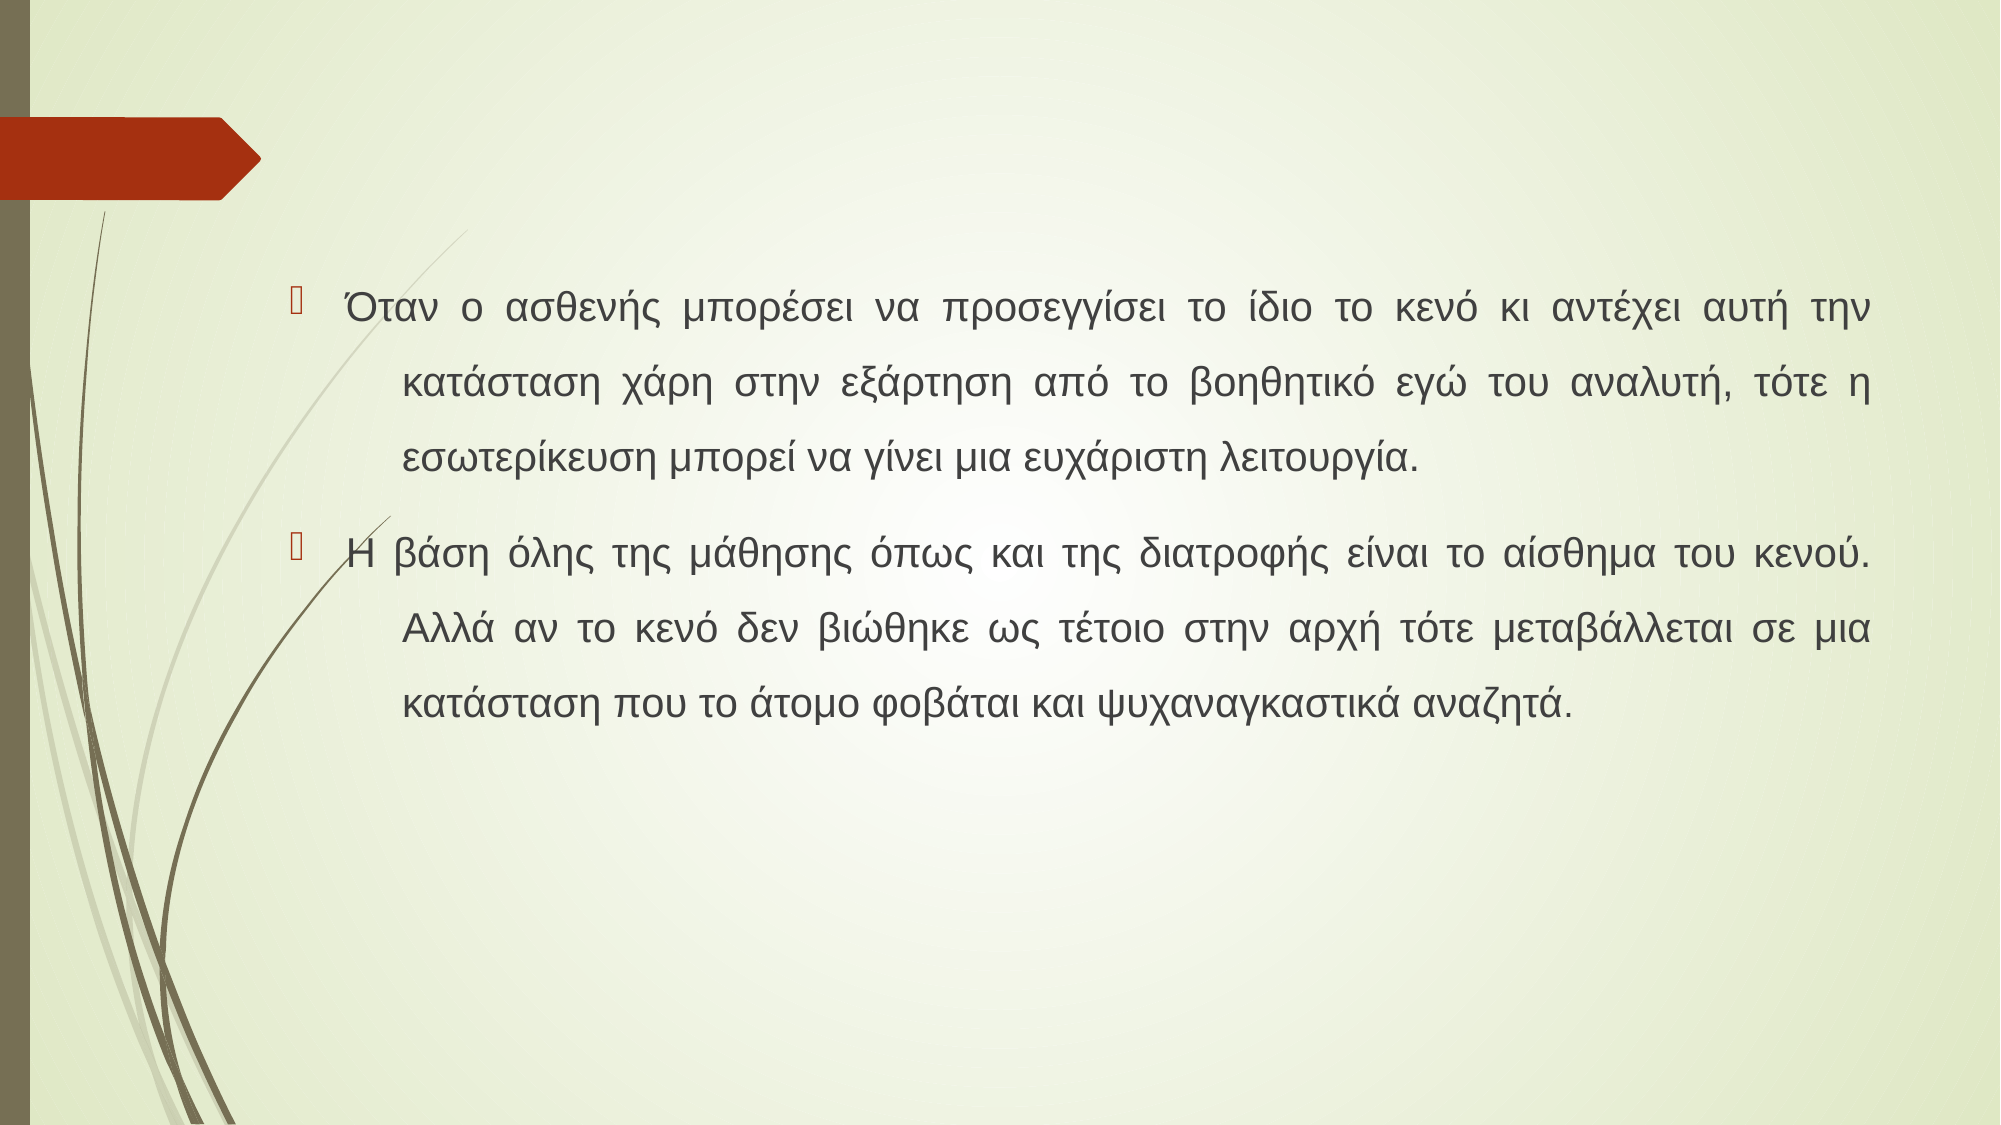

# Όταν ο ασθενής μπορέσει να προσεγγίσει το ίδιο το κενό κι αντέχει αυτή την κατάσταση χάρη στην εξάρτηση από το βοηθητικό εγώ του αναλυτή, τότε η εσωτερίκευση μπορεί να γίνει μια ευχάριστη λειτουργία.
Η βάση όλης της μάθησης όπως και της διατροφής είναι το αίσθημα του κενού. Αλλά αν το κενό δεν βιώθηκε ως τέτοιο στην αρχή τότε μεταβάλλεται σε μια κατάσταση που το άτομο φοβάται και ψυχαναγκαστικά αναζητά.